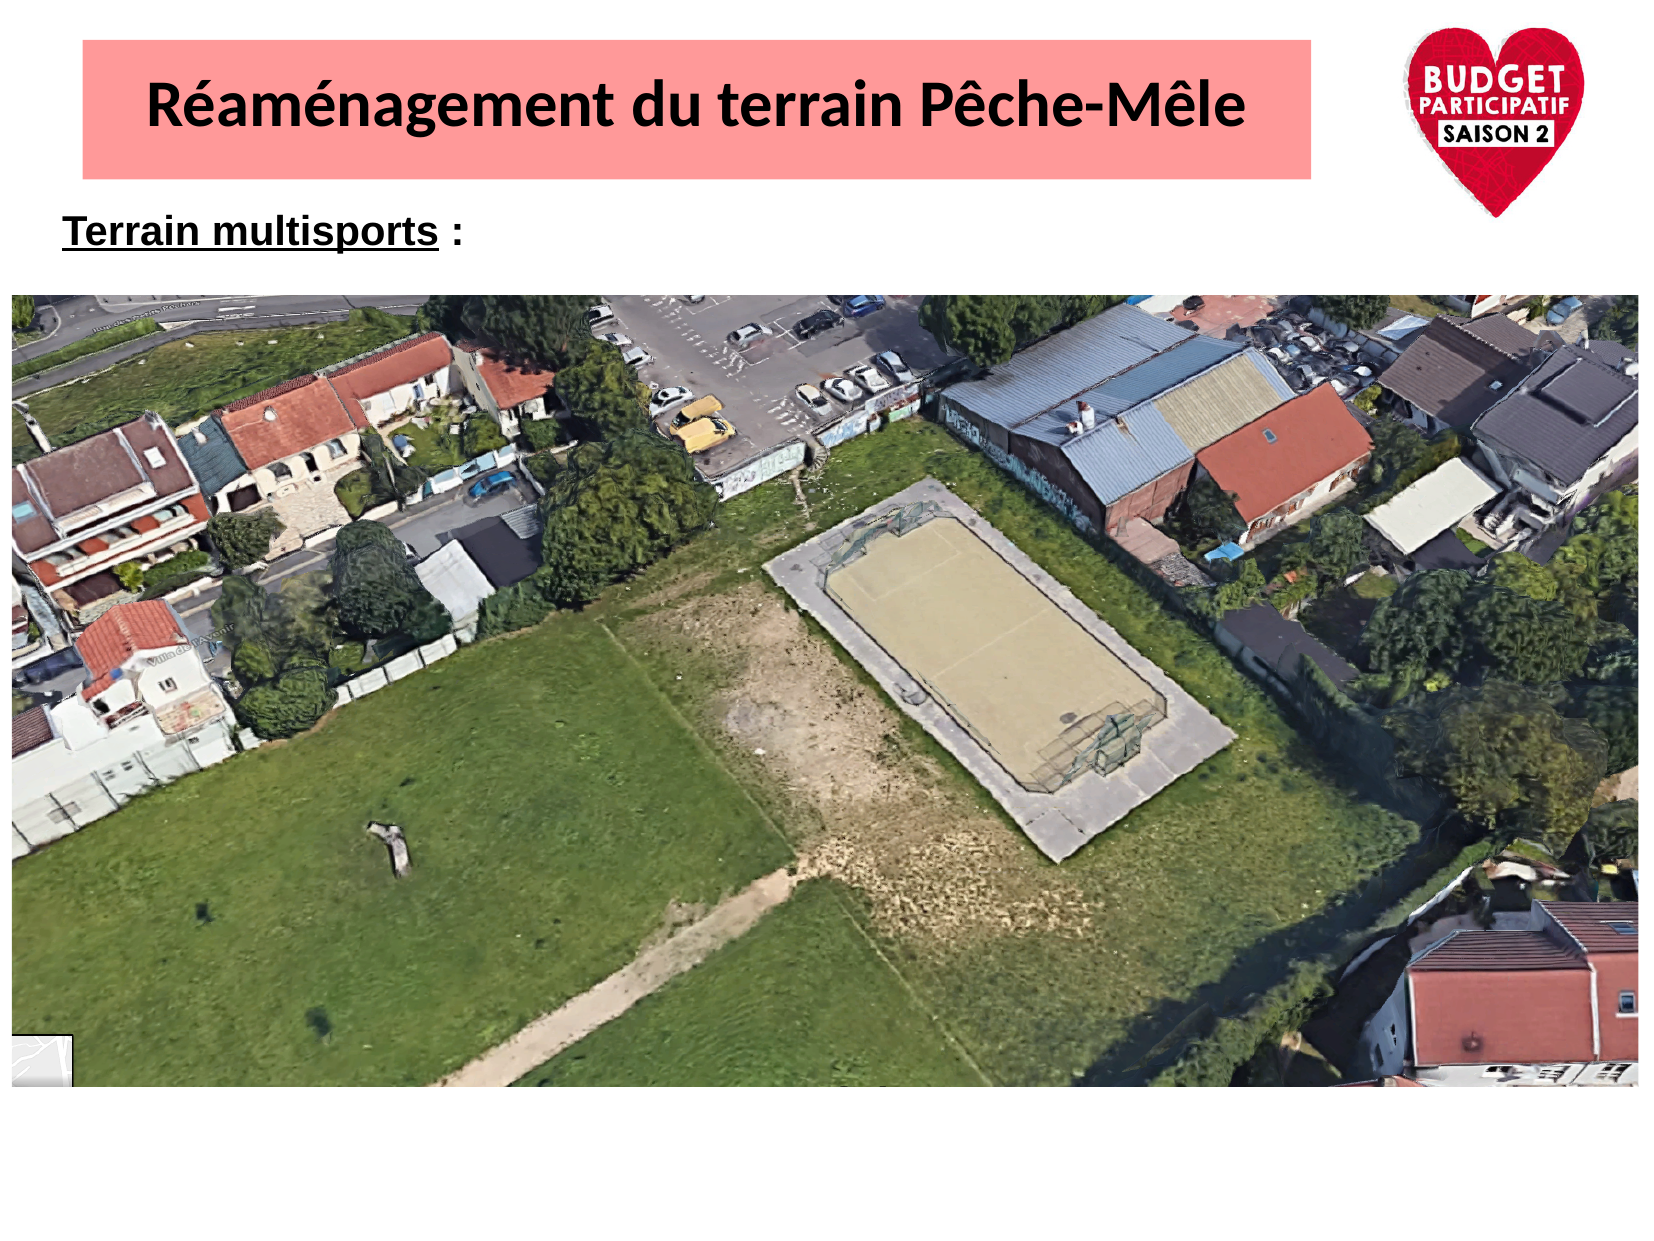

# Réaménagement du terrain Pêche-Mêle
Terrain multisports :